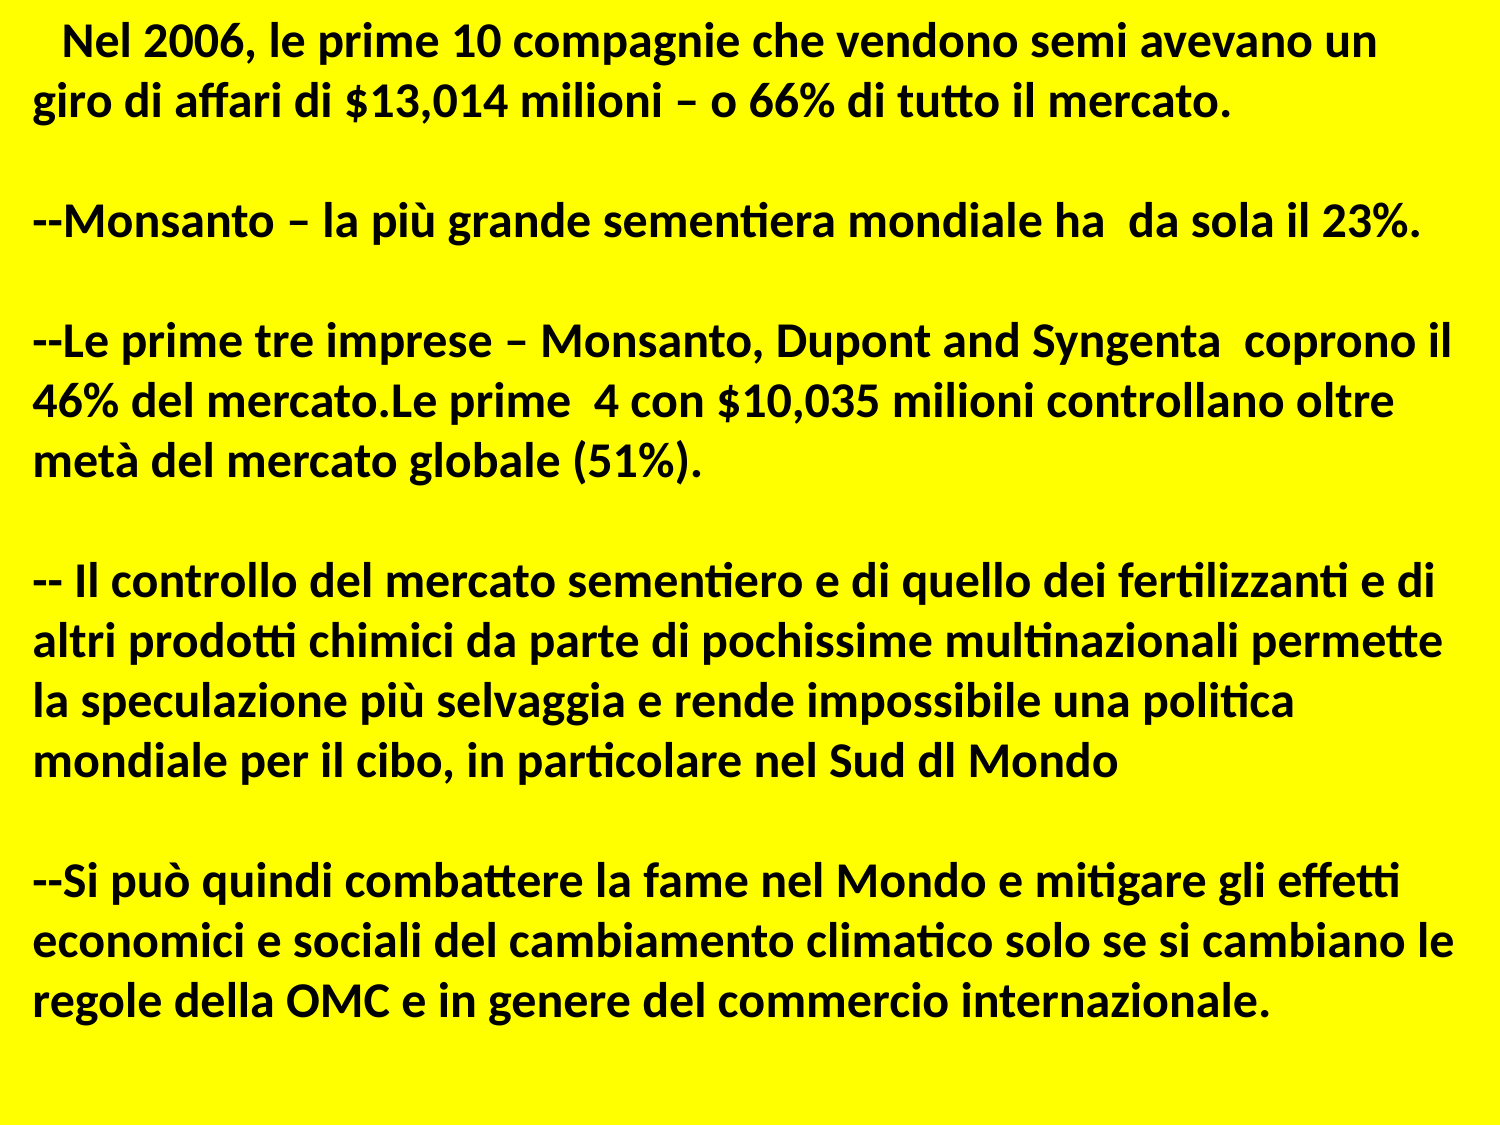

Nel 2006, le prime 10 compagnie che vendono semi avevano un giro di affari di $13,014 milioni – o 66% di tutto il mercato.
--Monsanto – la più grande sementiera mondiale ha da sola il 23%.
--Le prime tre imprese – Monsanto, Dupont and Syngenta coprono il 46% del mercato.Le prime 4 con $10,035 milioni controllano oltre metà del mercato globale (51%).
-- Il controllo del mercato sementiero e di quello dei fertilizzanti e di altri prodotti chimici da parte di pochissime multinazionali permette la speculazione più selvaggia e rende impossibile una politica mondiale per il cibo, in particolare nel Sud dl Mondo
--Si può quindi combattere la fame nel Mondo e mitigare gli effetti economici e sociali del cambiamento climatico solo se si cambiano le regole della OMC e in genere del commercio internazionale.